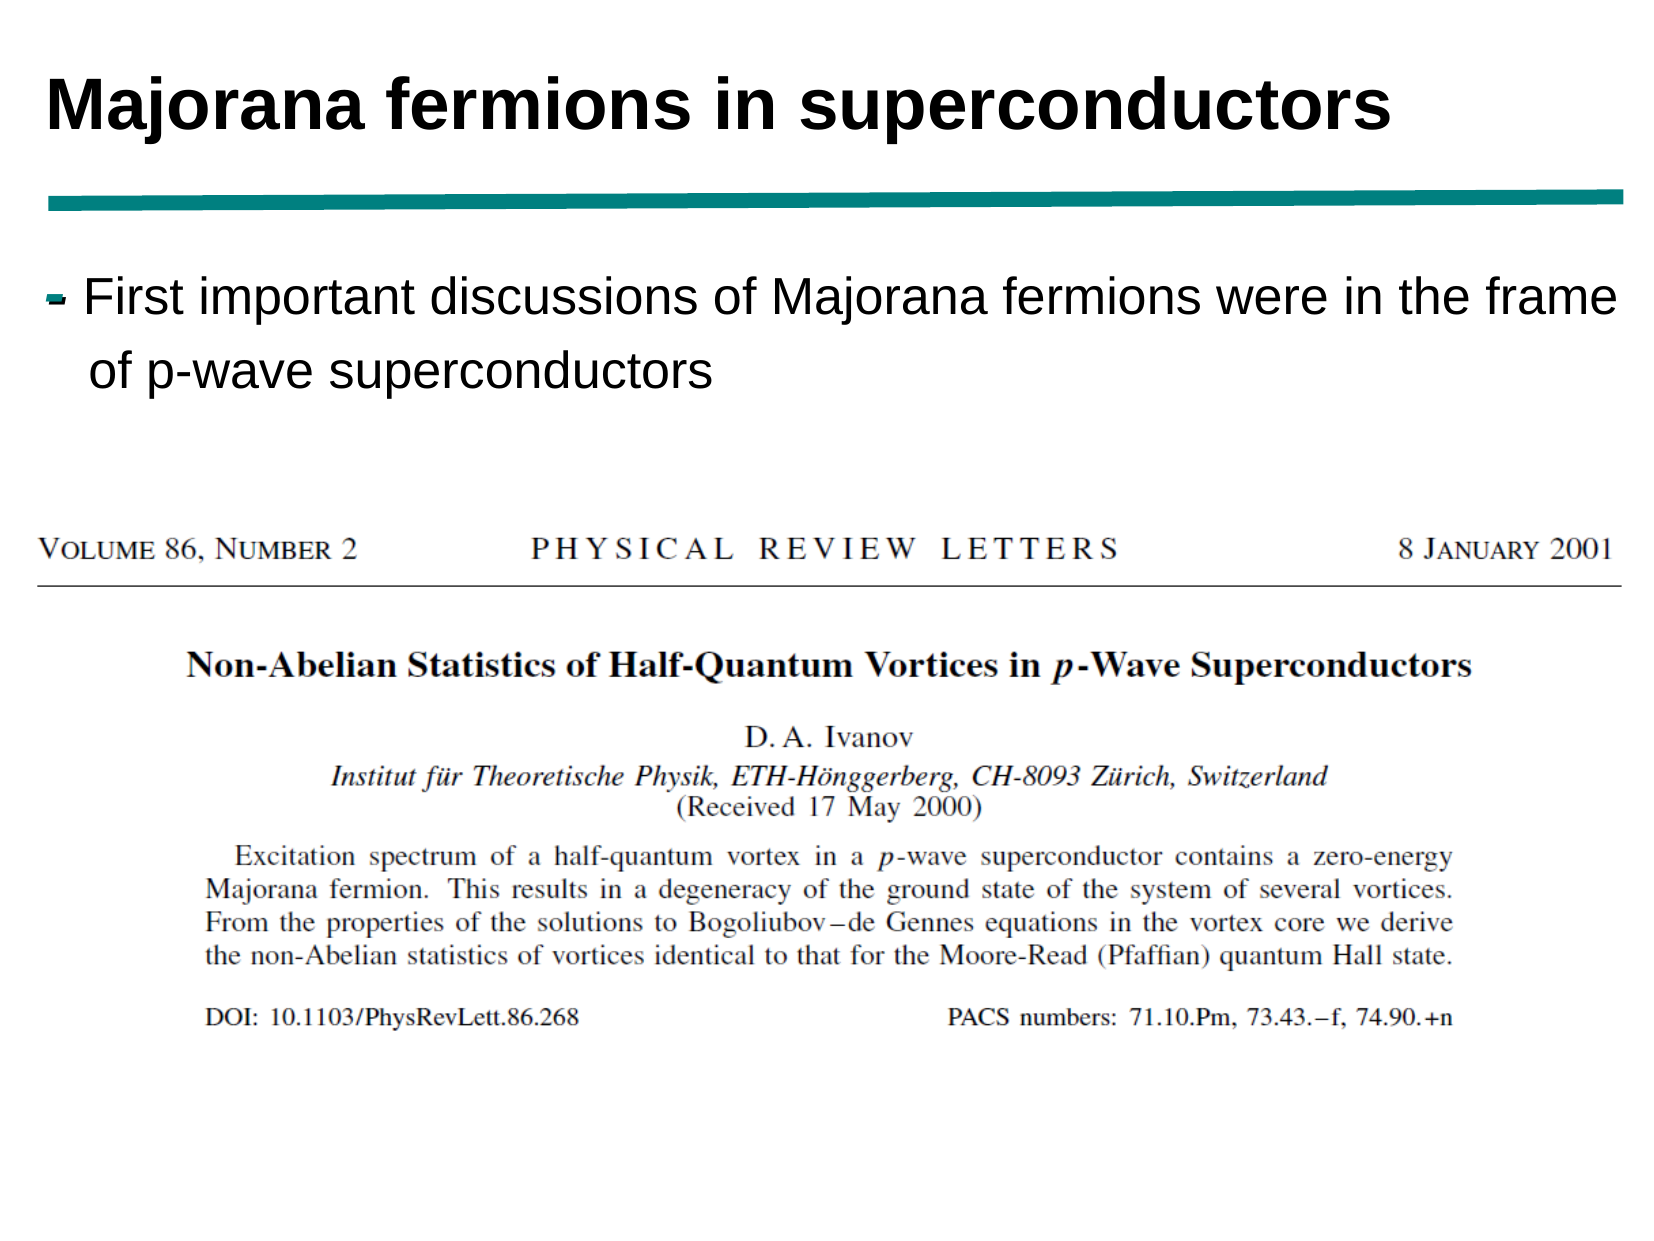

Majorana fermions in superconductors
- First important discussions of Majorana fermions were in the frame
 of p-wave superconductors